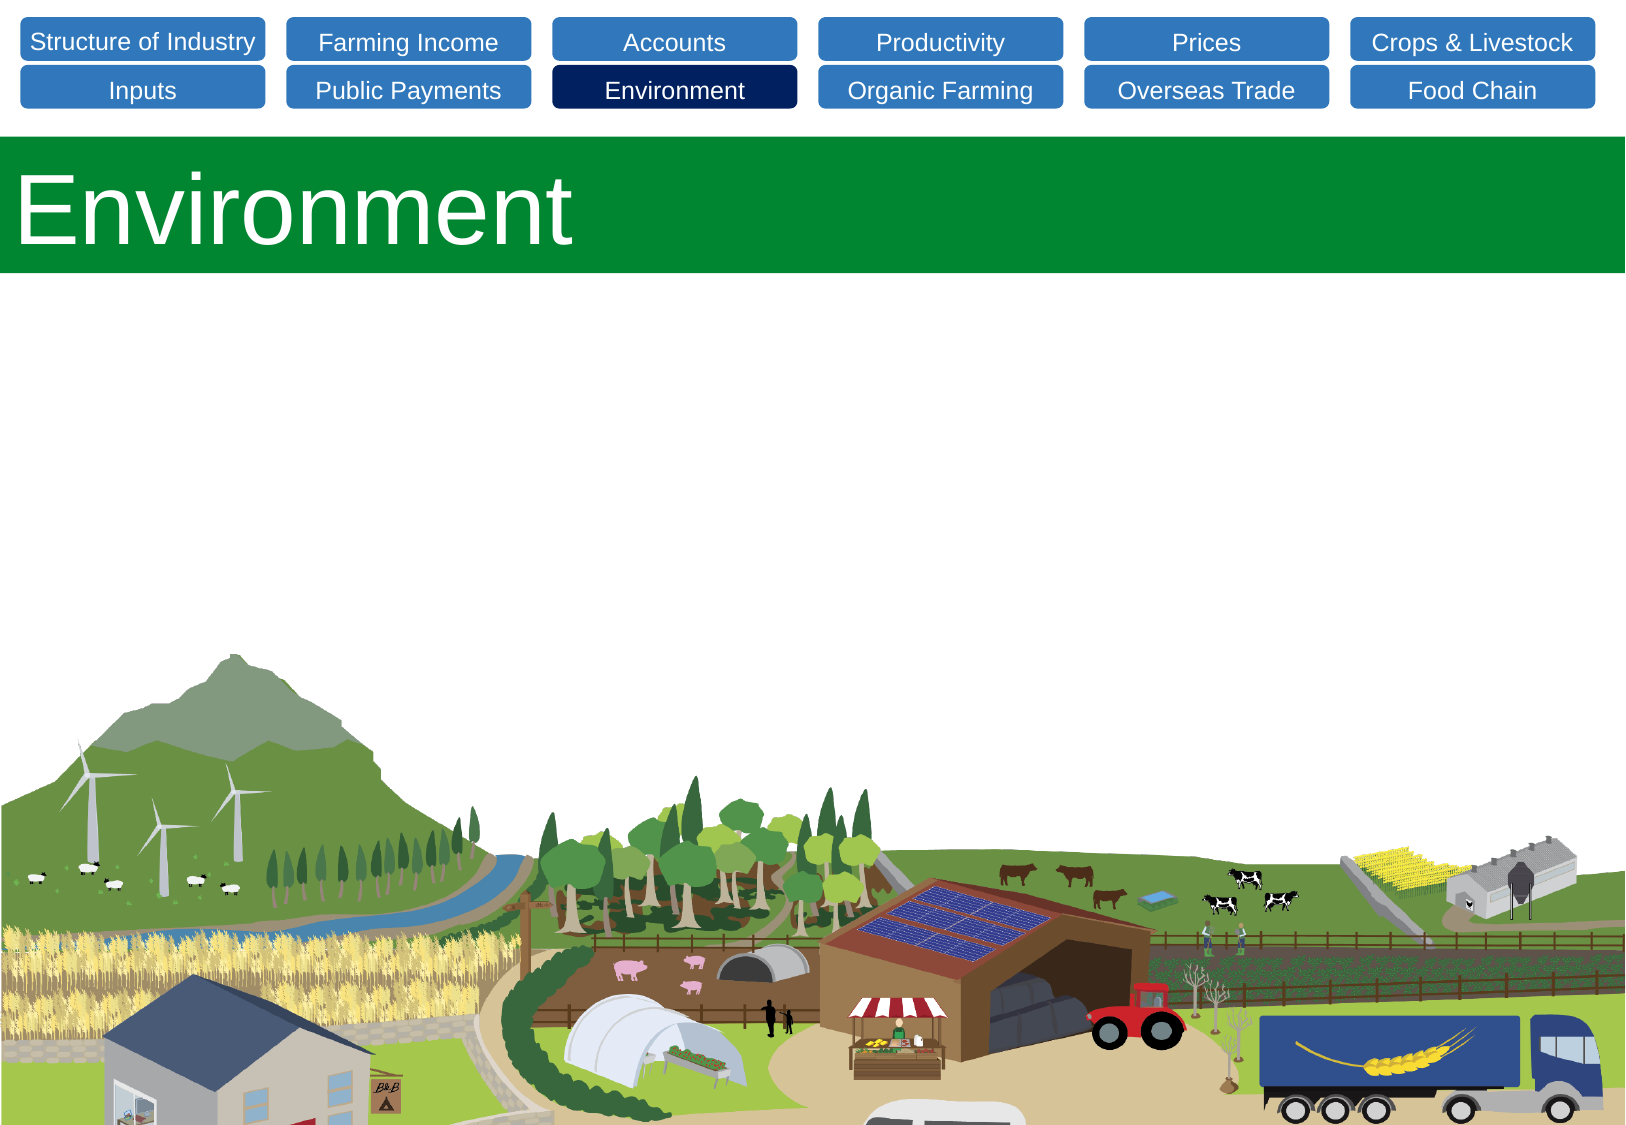

Structure of Industry
Farming Income
Accounts
Productivity
Prices
Crops & Livestock
Inputs
Public Payments
Environment
Organic Farming
Overseas Trade
Food Chain
Environment
# Environment: Summary (10.1 to 10.4)
Agriculture in the UK Evidence Pack